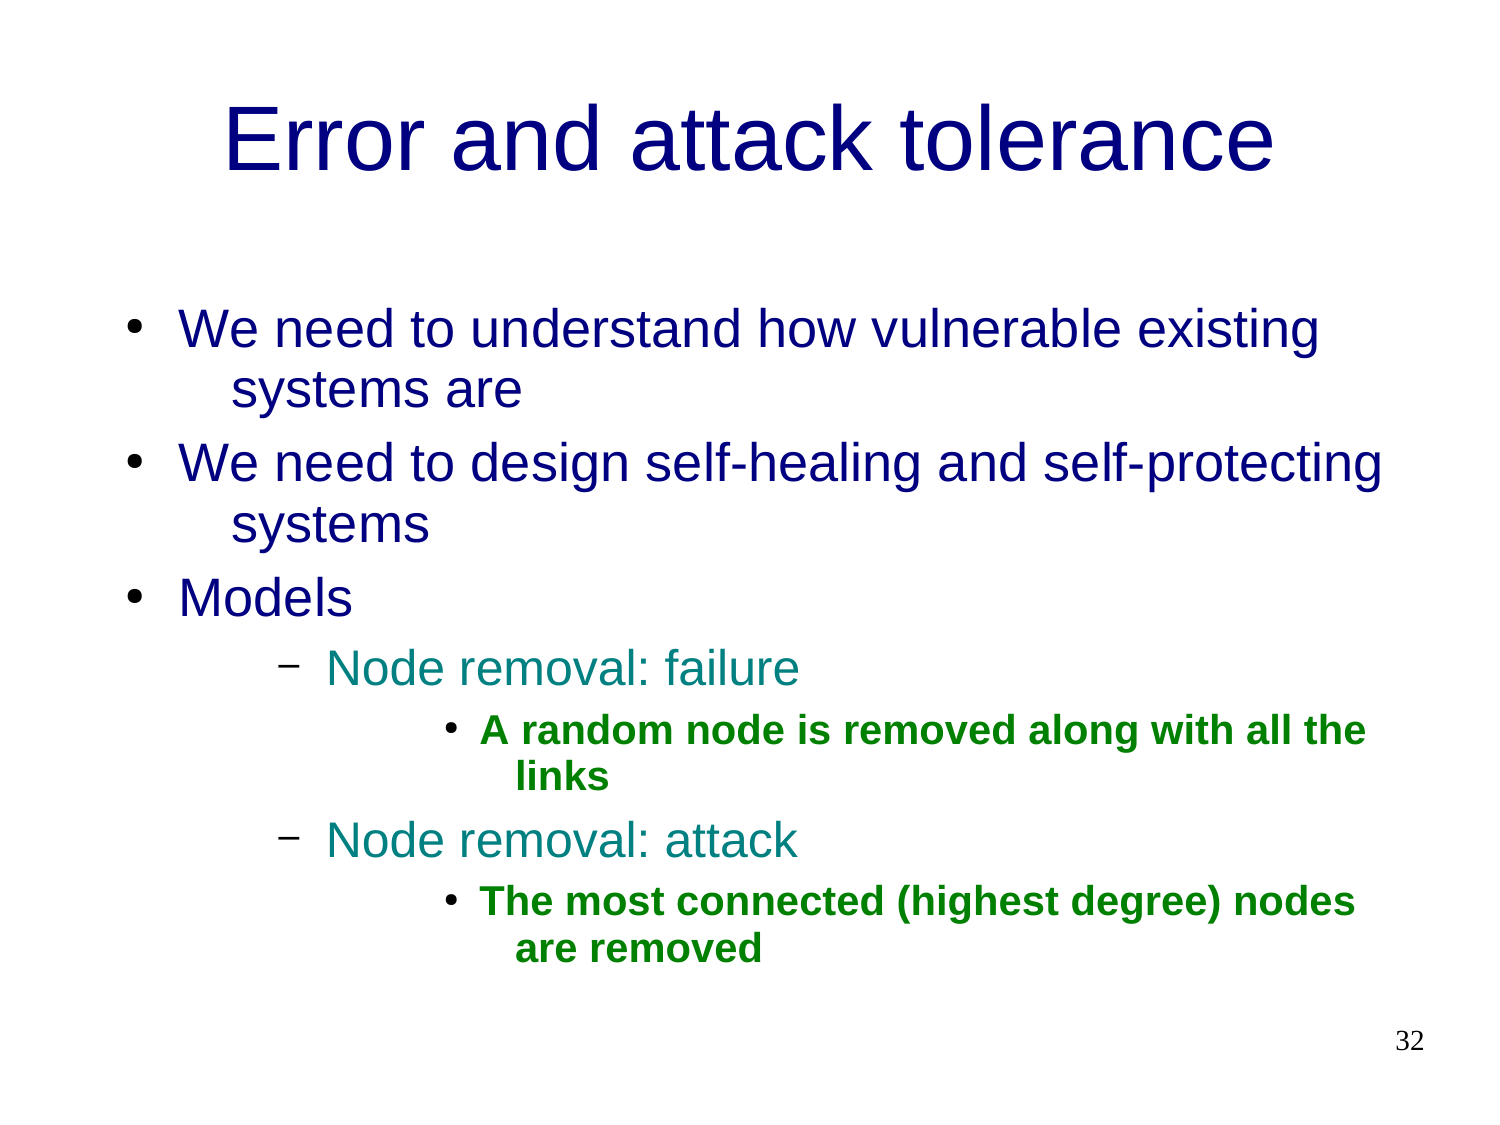

Error and attack tolerance
# We need to understand how vulnerable existing systems are
We need to design self-healing and self-protecting systems
Models
Node removal: failure
A random node is removed along with all the links
Node removal: attack
The most connected (highest degree) nodes are removed
32